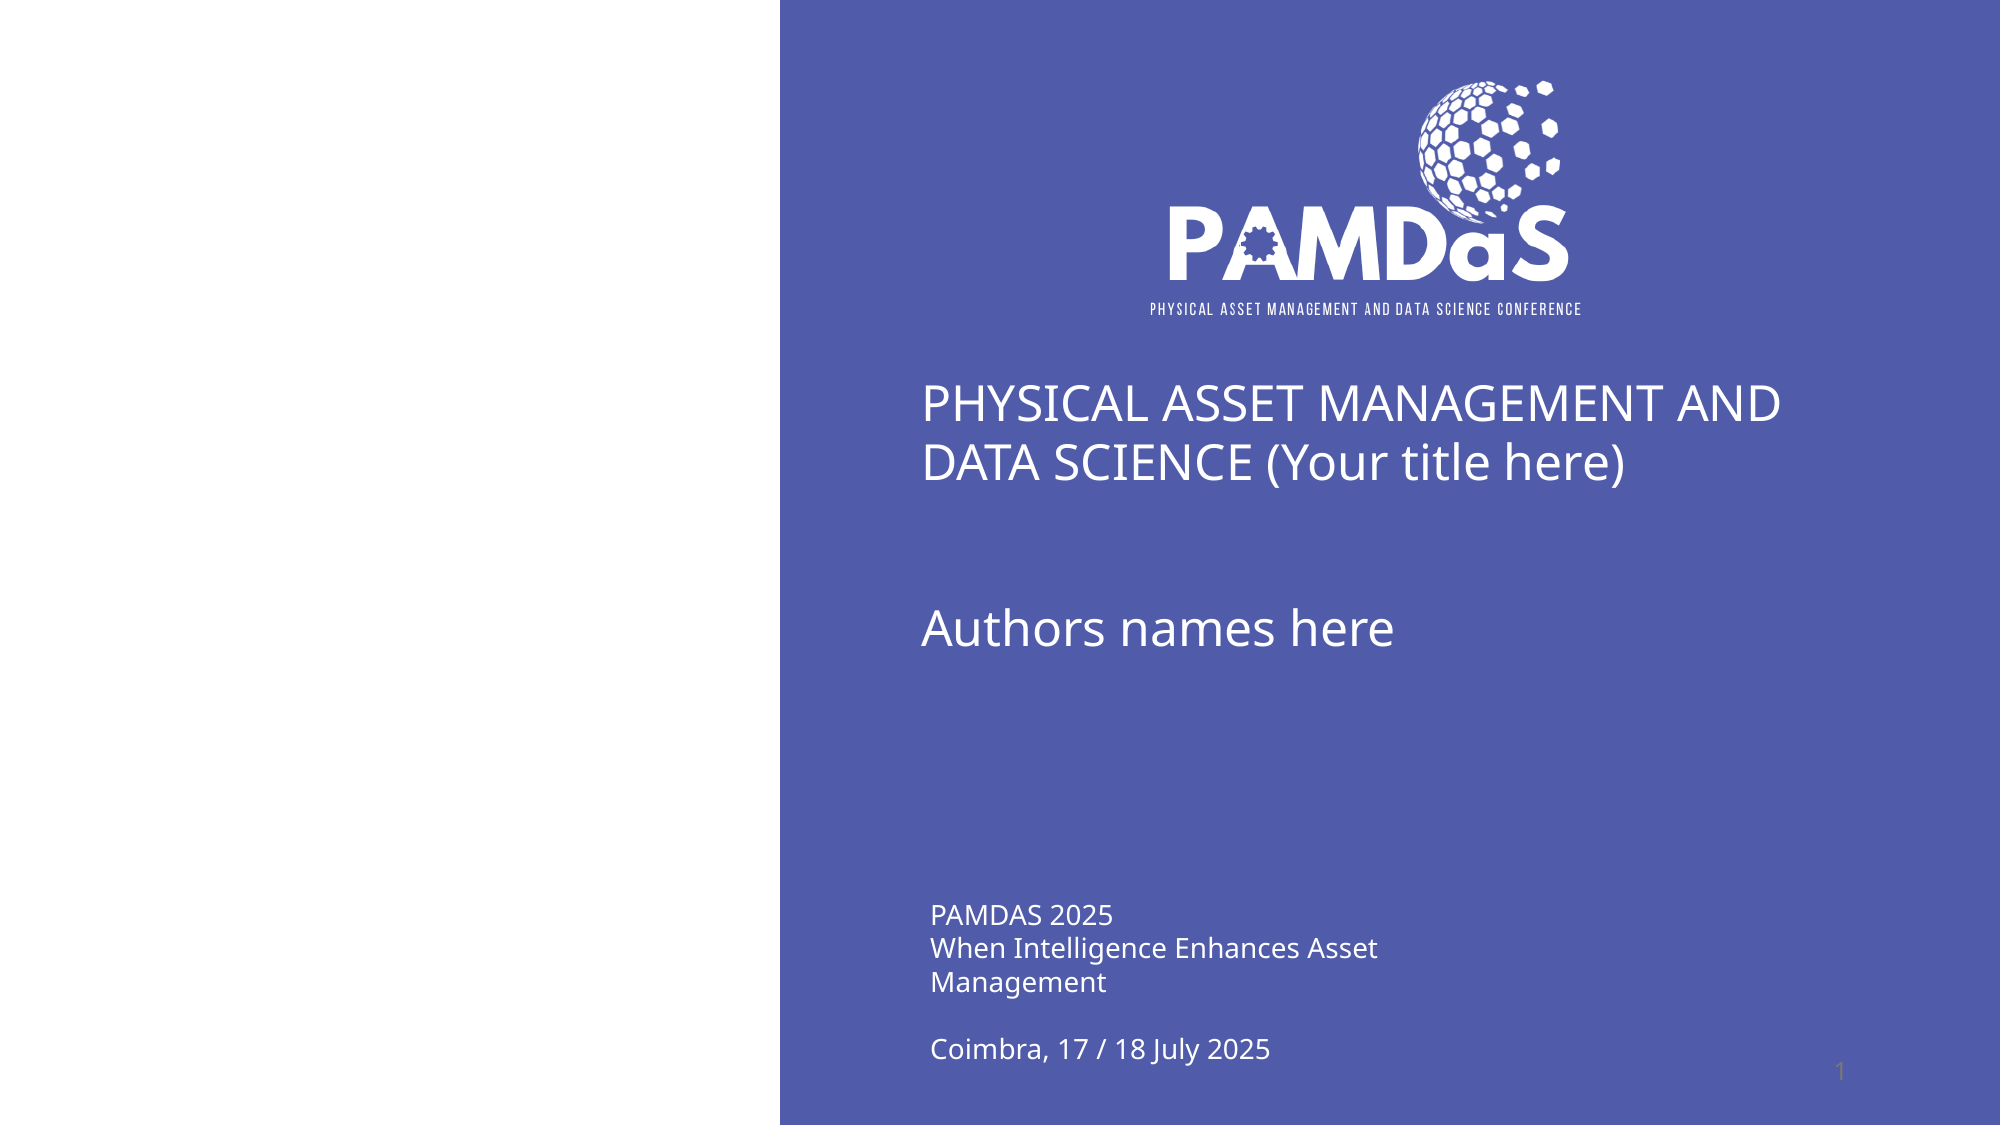

PHYSICAL ASSET MANAGEMENT AND DATA SCIENCE (Your title here)
Authors names here
PAMDAS 2025
When Intelligence Enhances Asset Management
Coimbra, 17 / 18 July 2025